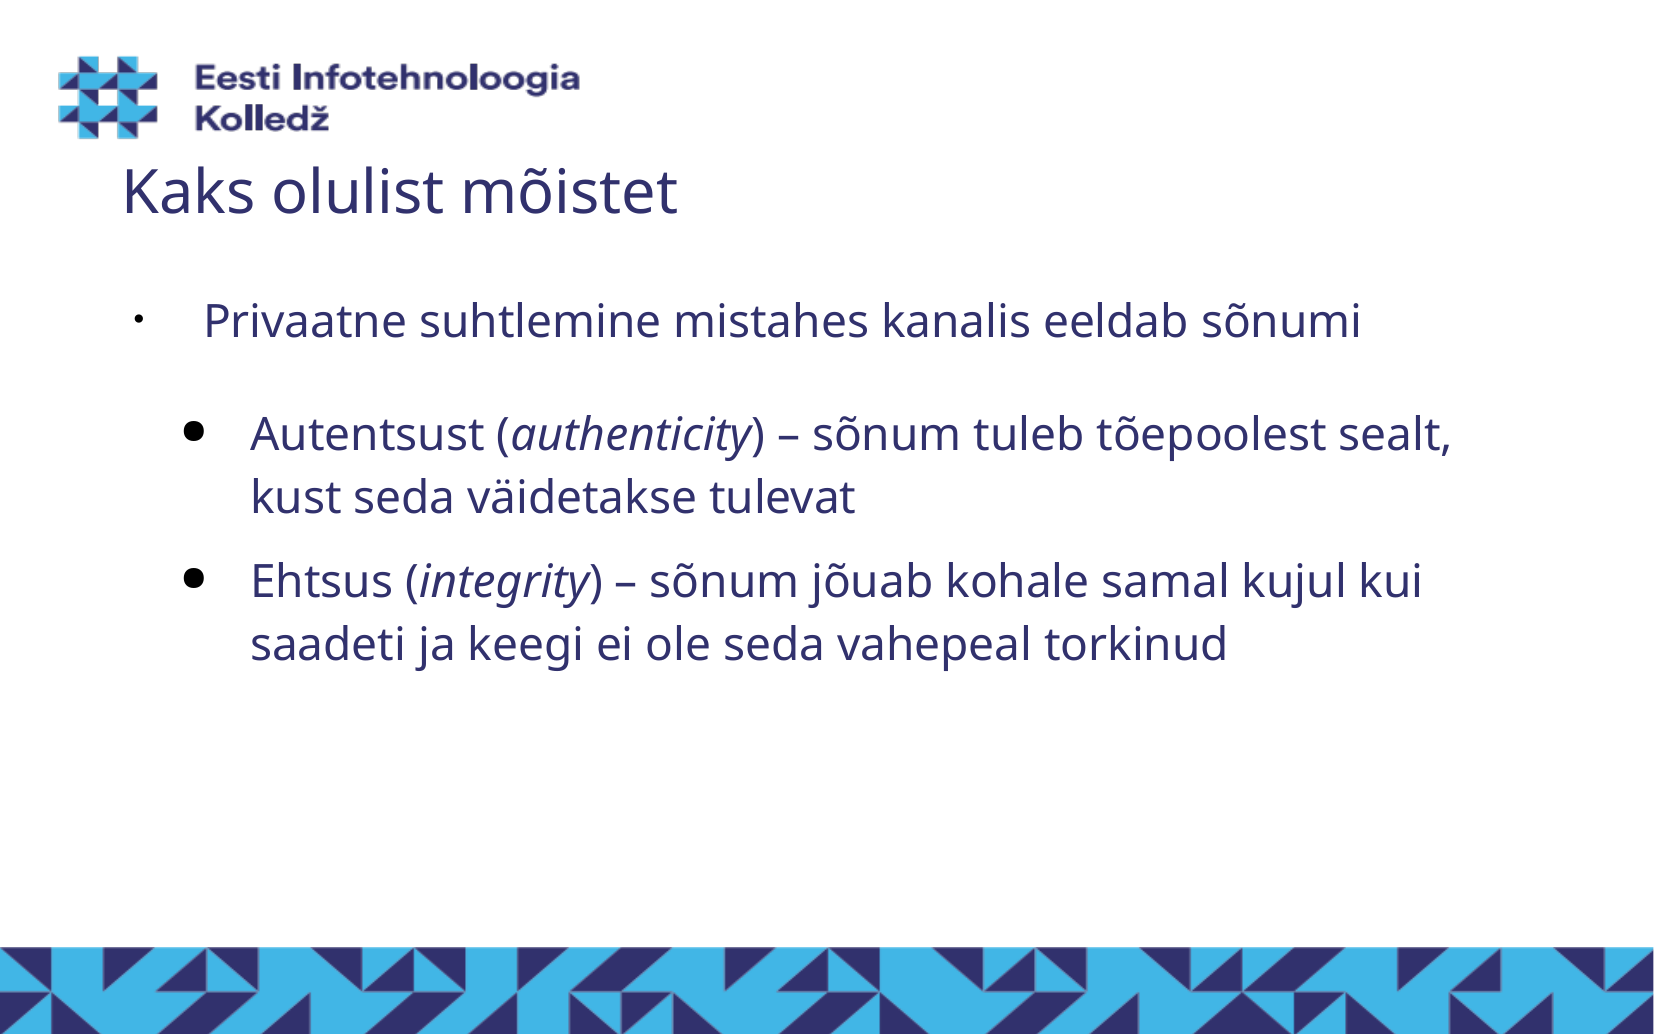

# Kaks olulist mõistet
Privaatne suhtlemine mistahes kanalis eeldab sõnumi
Autentsust (authenticity) – sõnum tuleb tõepoolest sealt, kust seda väidetakse tulevat
Ehtsus (integrity) – sõnum jõuab kohale samal kujul kui saadeti ja keegi ei ole seda vahepeal torkinud